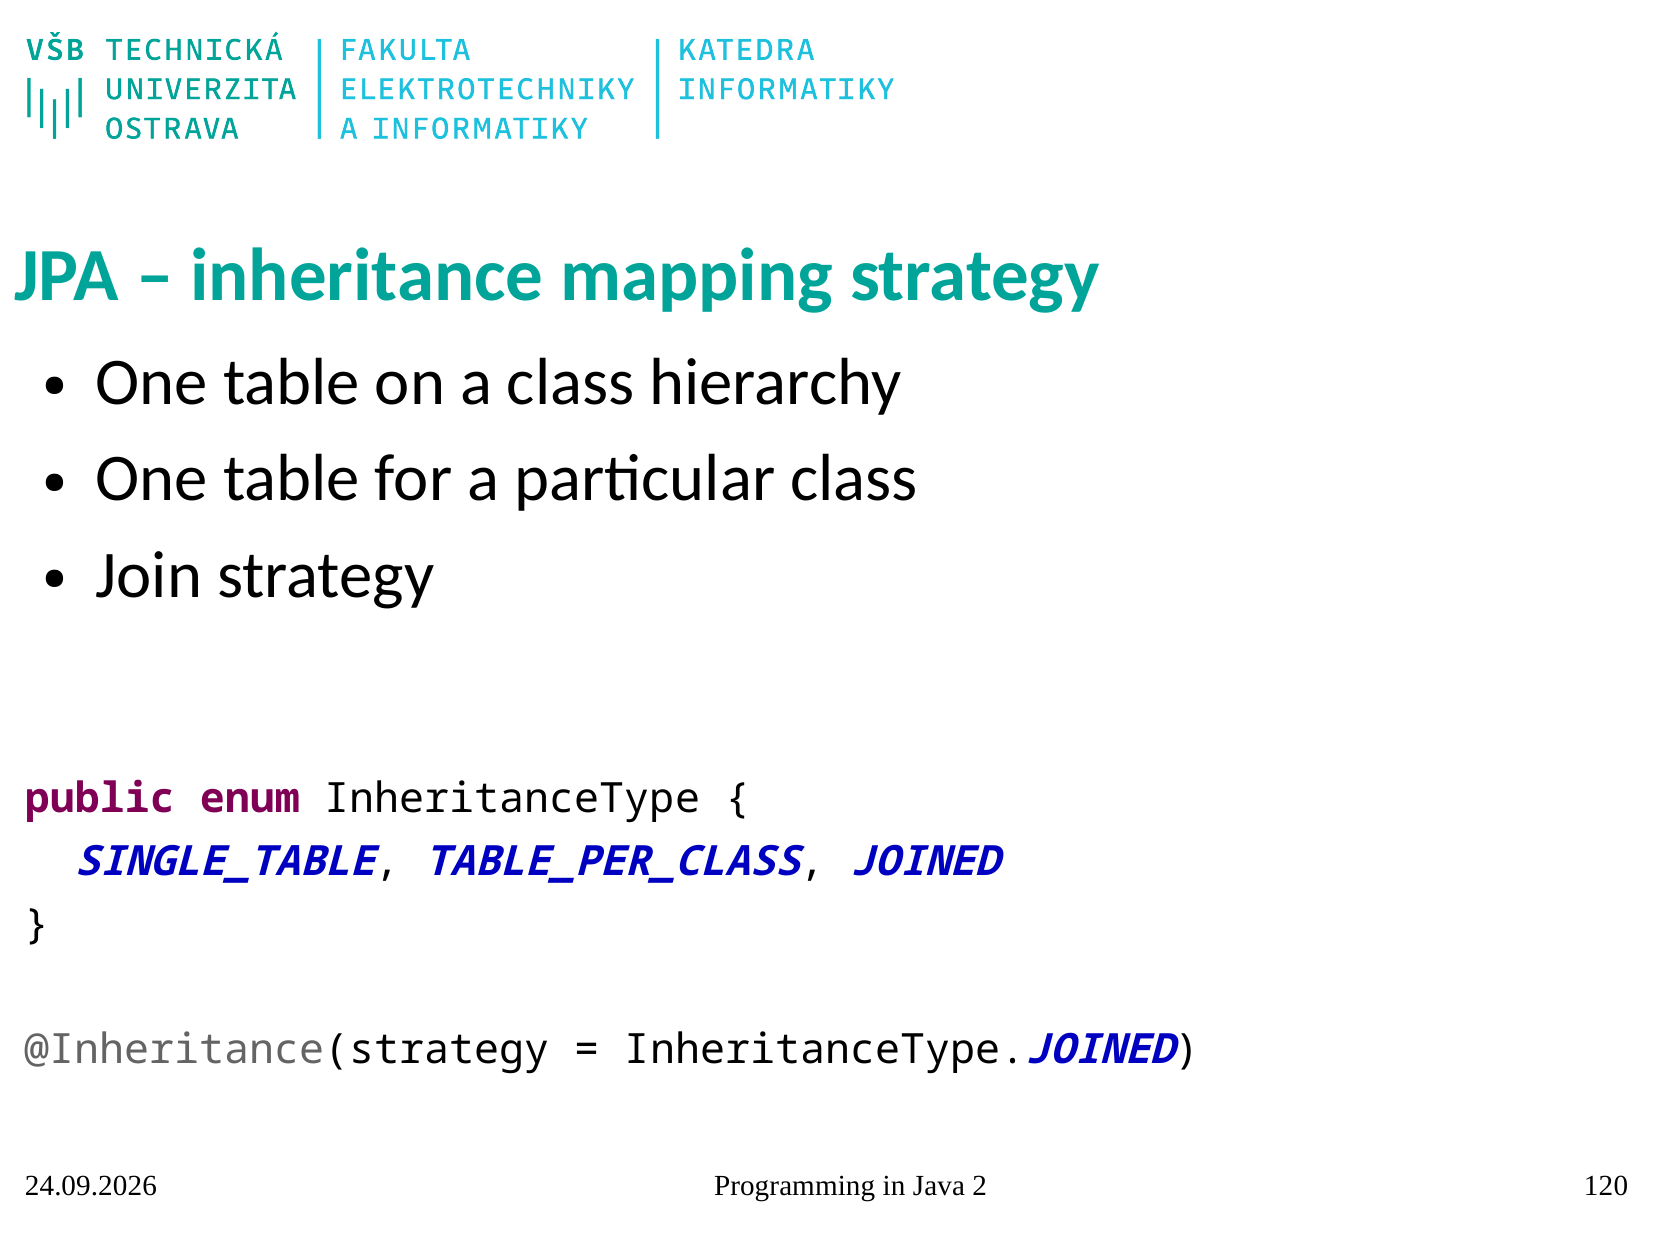

# JPA – inheritance mapping strategy
One table on a class hierarchy
One table for a particular class
Join strategy
public enum InheritanceType {
 SINGLE_TABLE, TABLE_PER_CLASS, JOINED
}
@Inheritance(strategy = InheritanceType.JOINED)
Programming in Java 2
120